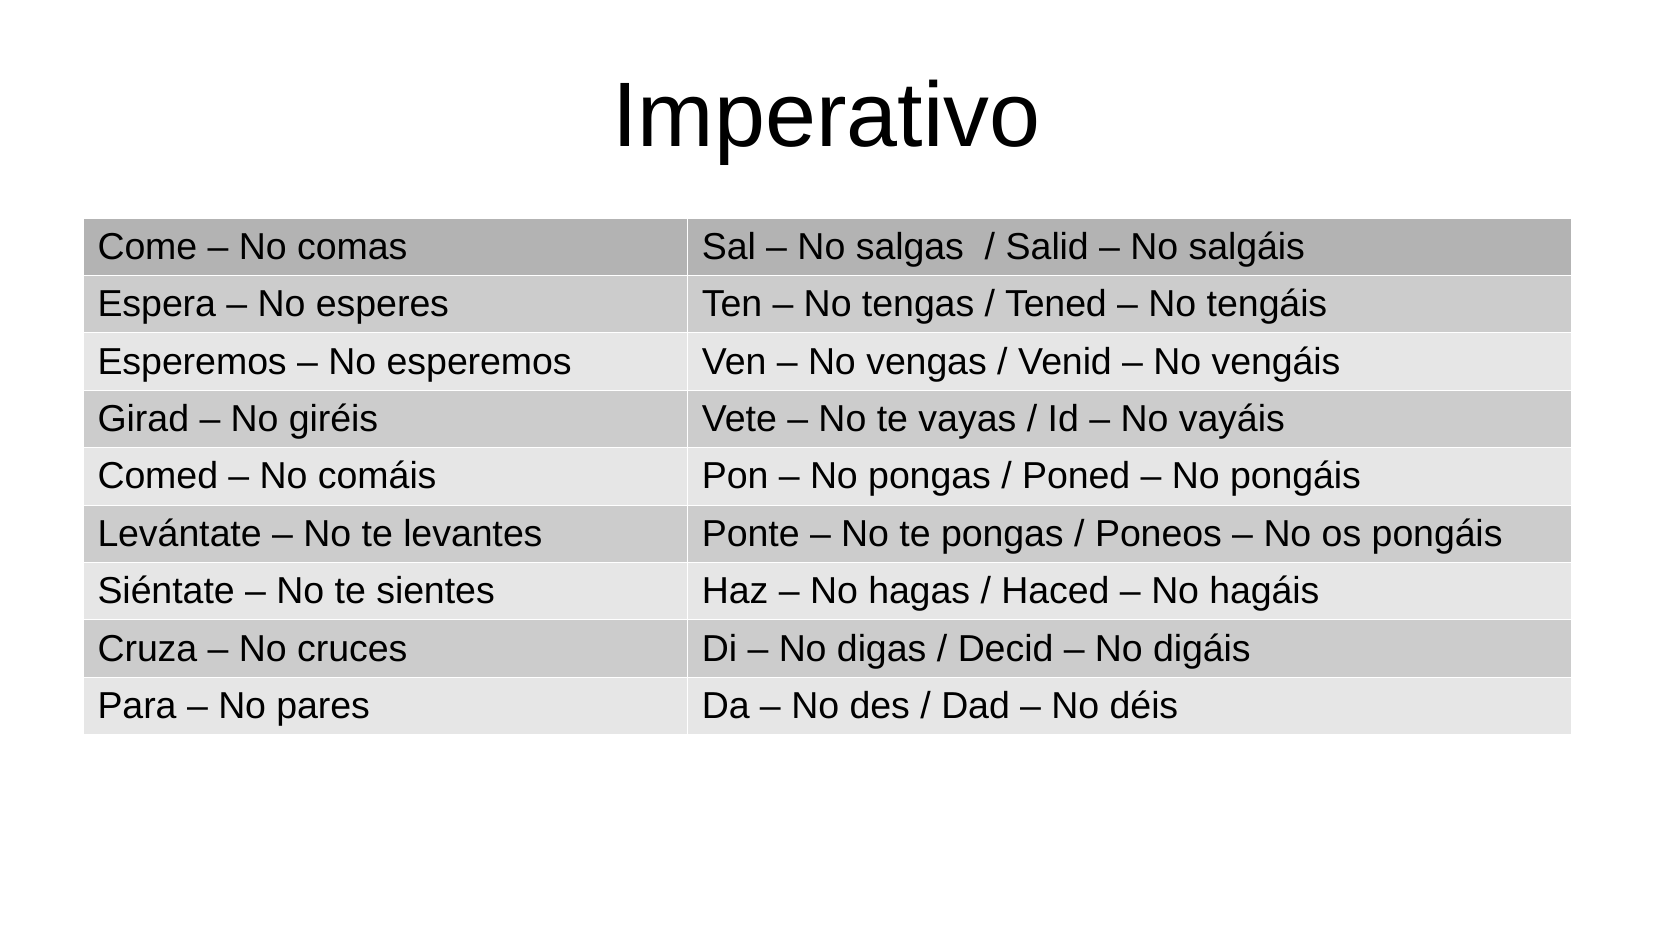

# Imperativo
| Come – No comas | Sal – No salgas / Salid – No salgáis |
| --- | --- |
| Espera – No esperes | Ten – No tengas / Tened – No tengáis |
| Esperemos – No esperemos | Ven – No vengas / Venid – No vengáis |
| Girad – No giréis | Vete – No te vayas / Id – No vayáis |
| Comed – No comáis | Pon – No pongas / Poned – No pongáis |
| Levántate – No te levantes | Ponte – No te pongas / Poneos – No os pongáis |
| Siéntate – No te sientes | Haz – No hagas / Haced – No hagáis |
| Cruza – No cruces | Di – No digas / Decid – No digáis |
| Para – No pares | Da – No des / Dad – No déis |